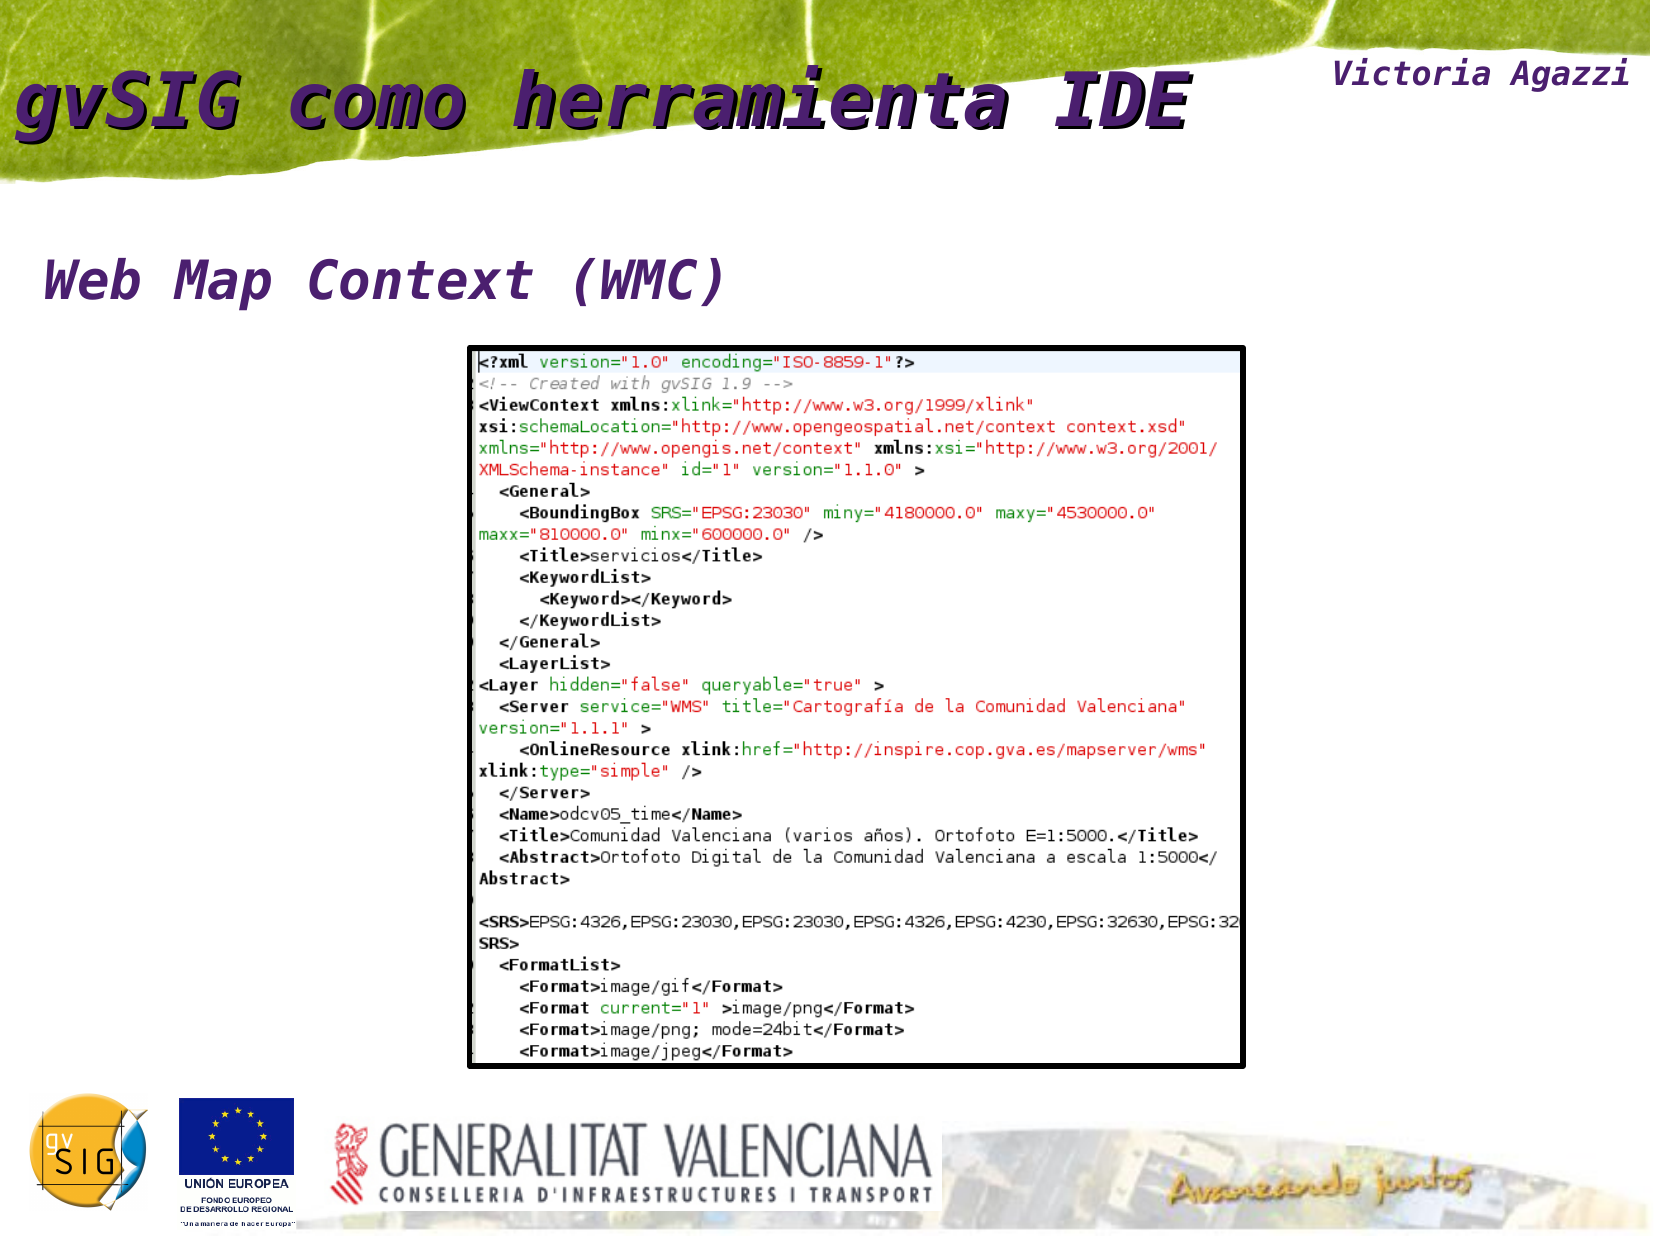

gvSIG como herramienta IDE
Victoria Agazzi
Web Map Context (WMC)